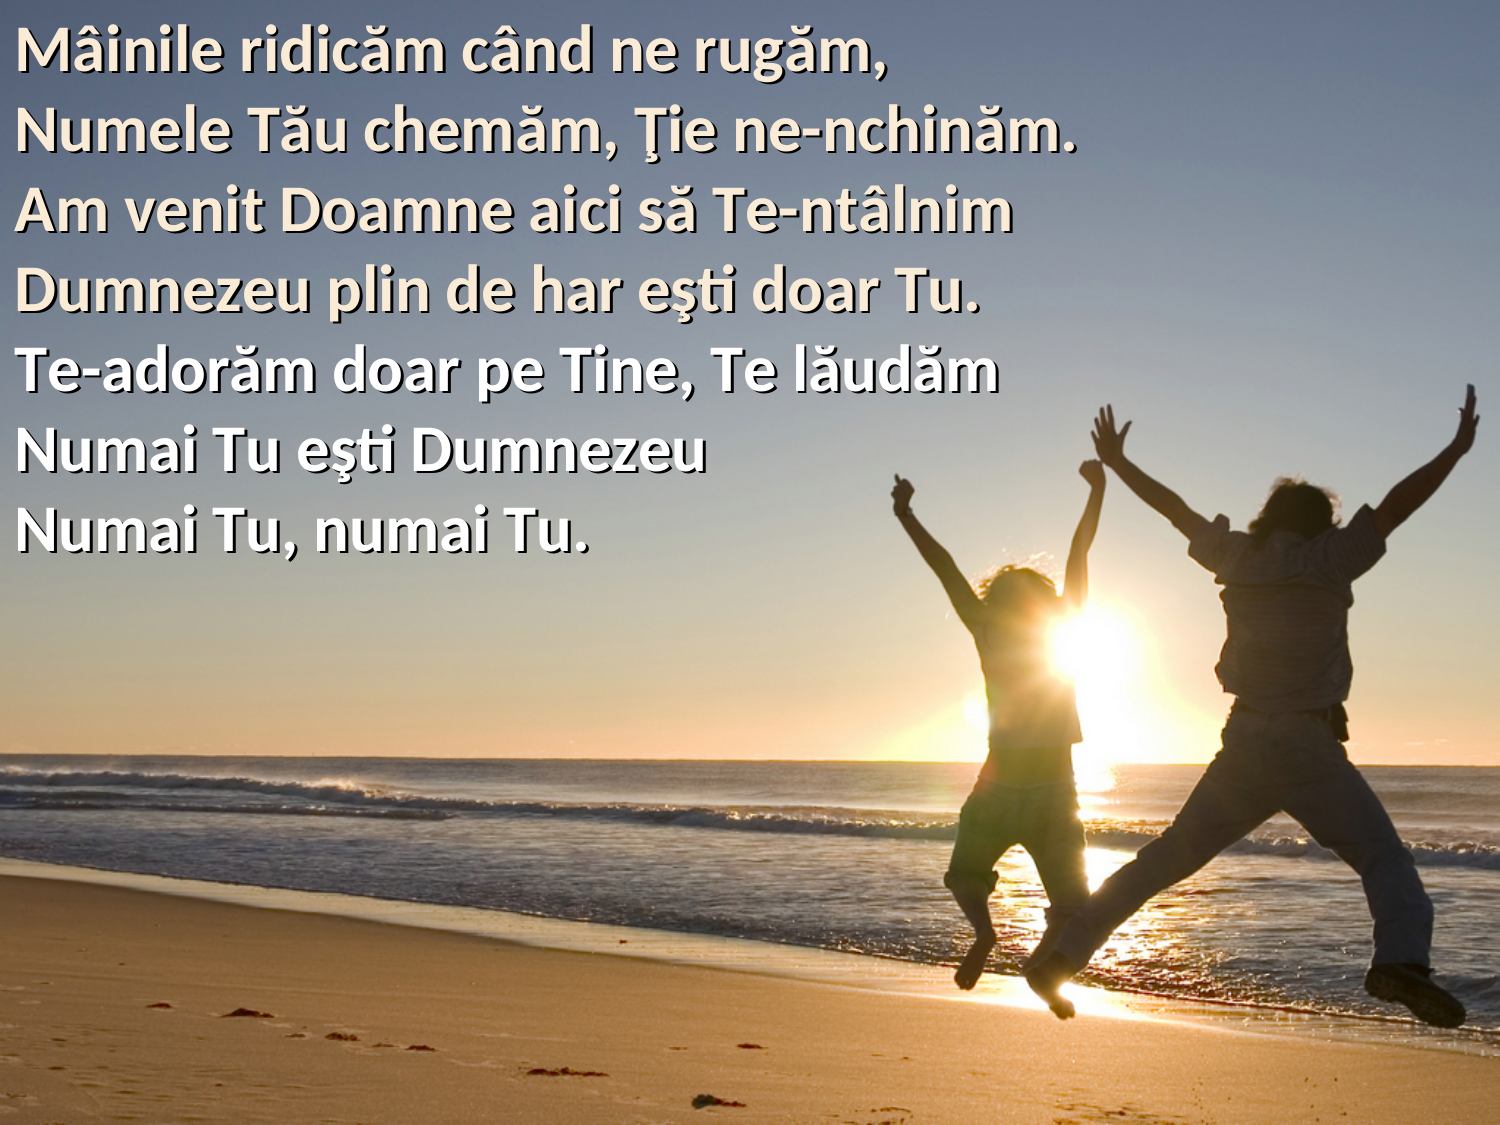

Mâinile ridicăm când ne rugăm,
Numele Tău chemăm, Ţie ne-nchinăm.
Am venit Doamne aici să Te-ntâlnim Dumnezeu plin de har eşti doar Tu.
Te-adorăm doar pe Tine, Te lăudăm
Numai Tu eşti Dumnezeu
Numai Tu, numai Tu.